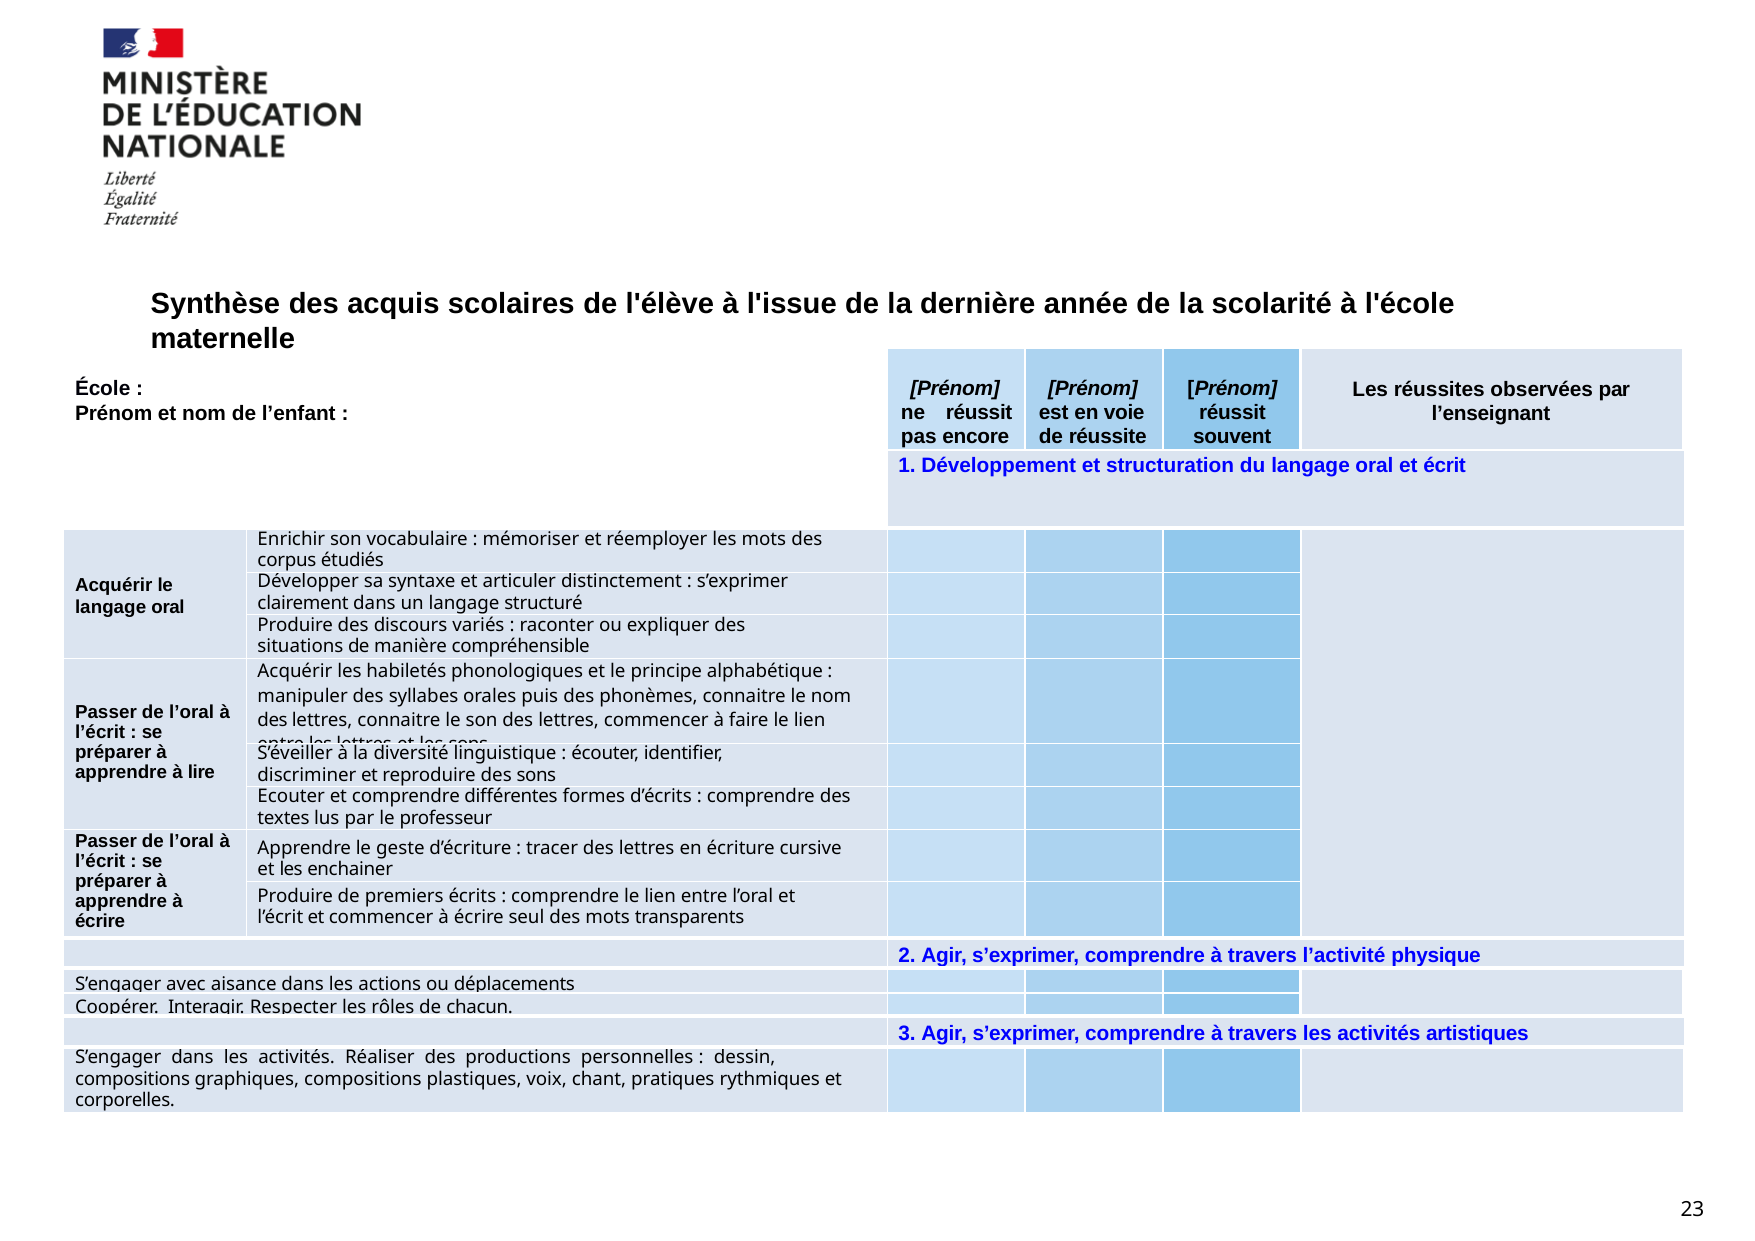

Synthèse des acquis scolaires de l'élève à l'issue de la dernière année de la scolarité à l'école maternelle
| École : Prénom et nom de l’enfant : | | [Prénom] ne réussit pas encore | [Prénom] est en voie de réussite | [Prénom] réussit souvent | Les réussites observées par l’enseignant |
| --- | --- | --- | --- | --- | --- |
| | | 1. Développement et structuration du langage oral et écrit | | | |
| Acquérir le langage oral | Enrichir son vocabulaire : mémoriser et réemployer les mots des corpus étudiés | | | | |
| | Développer sa syntaxe et articuler distinctement : s’exprimer clairement dans un langage structuré | | | | |
| | Produire des discours variés : raconter ou expliquer des situations de manière compréhensible | | | | |
| Passer de l’oral à l’écrit : se préparer à apprendre à lire | Acquérir les habiletés phonologiques et le principe alphabétique : manipuler des syllabes orales puis des phonèmes, connaitre le nom des lettres, connaitre le son des lettres, commencer à faire le lien entre les lettres et les sons | | | | |
| | S’éveiller à la diversité linguistique : écouter, identifier, discriminer et reproduire des sons | | | | |
| | Ecouter et comprendre différentes formes d’écrits : comprendre des textes lus par le professeur | | | | |
| Passer de l’oral à l’écrit : se préparer à apprendre à écrire | Apprendre le geste d’écriture : tracer des lettres en écriture cursive et les enchainer | | | | |
| | Produire de premiers écrits : comprendre le lien entre l’oral et l’écrit et commencer à écrire seul des mots transparents | | | | |
| | | 2. Agir, s’exprimer, comprendre à travers l’activité physique | | | |
| S’engager avec aisance dans les actions ou déplacements | | | | | |
| Coopérer. Interagir. Respecter les rôles de chacun. | | | | | |
| | | 3. Agir, s’exprimer, comprendre à travers les activités artistiques | | | |
| S’engager dans les activités. Réaliser des productions personnelles : dessin, compositions graphiques, compositions plastiques, voix, chant, pratiques rythmiques et corporelles. | | | | | |
23